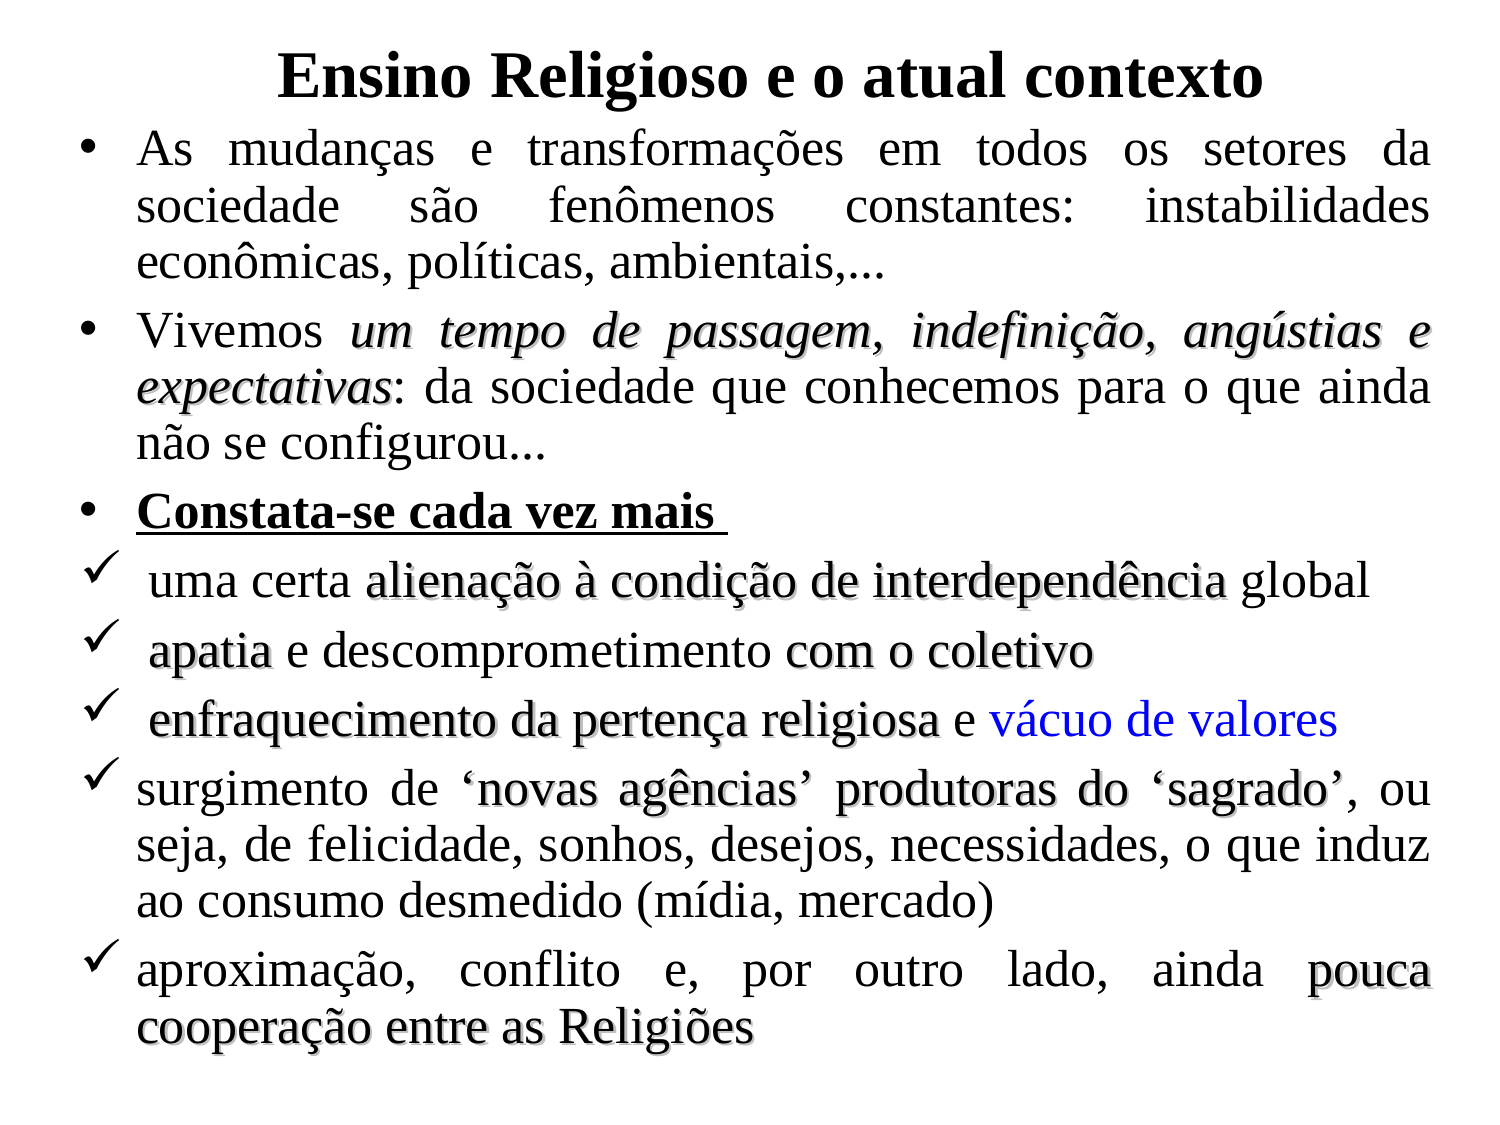

# Ensino Religioso e o atual contexto
As mudanças e transformações em todos os setores da sociedade são fenômenos constantes: instabilidades econômicas, políticas, ambientais,...
Vivemos um tempo de passagem, indefinição, angústias e expectativas: da sociedade que conhecemos para o que ainda não se configurou...
Constata-se cada vez mais
 uma certa alienação à condição de interdependência global
 apatia e descomprometimento com o coletivo
 enfraquecimento da pertença religiosa e vácuo de valores
surgimento de ‘novas agências’ produtoras do ‘sagrado’, ou seja, de felicidade, sonhos, desejos, necessidades, o que induz ao consumo desmedido (mídia, mercado)
aproximação, conflito e, por outro lado, ainda pouca cooperação entre as Religiões